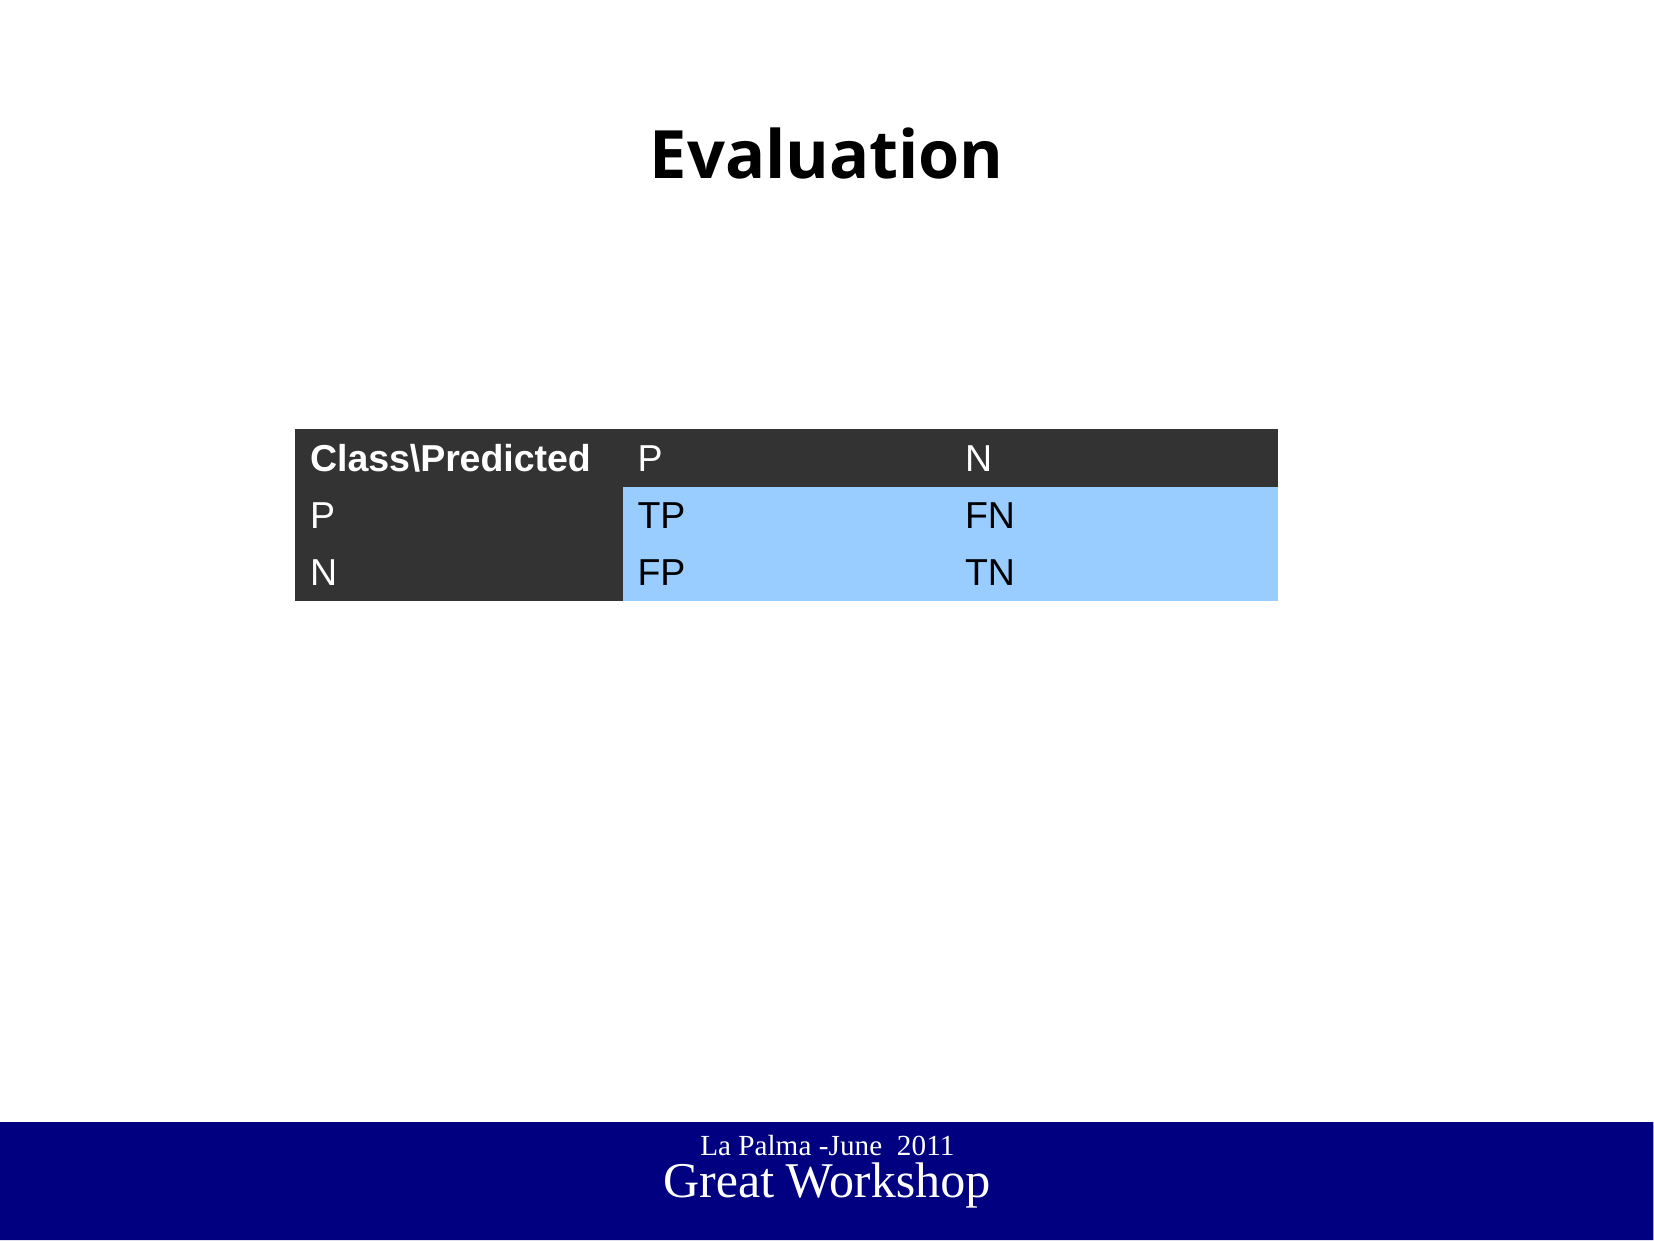

# Evaluation
| Class\Predicted | P | N |
| --- | --- | --- |
| P | TP | FN |
| N | FP | TN |